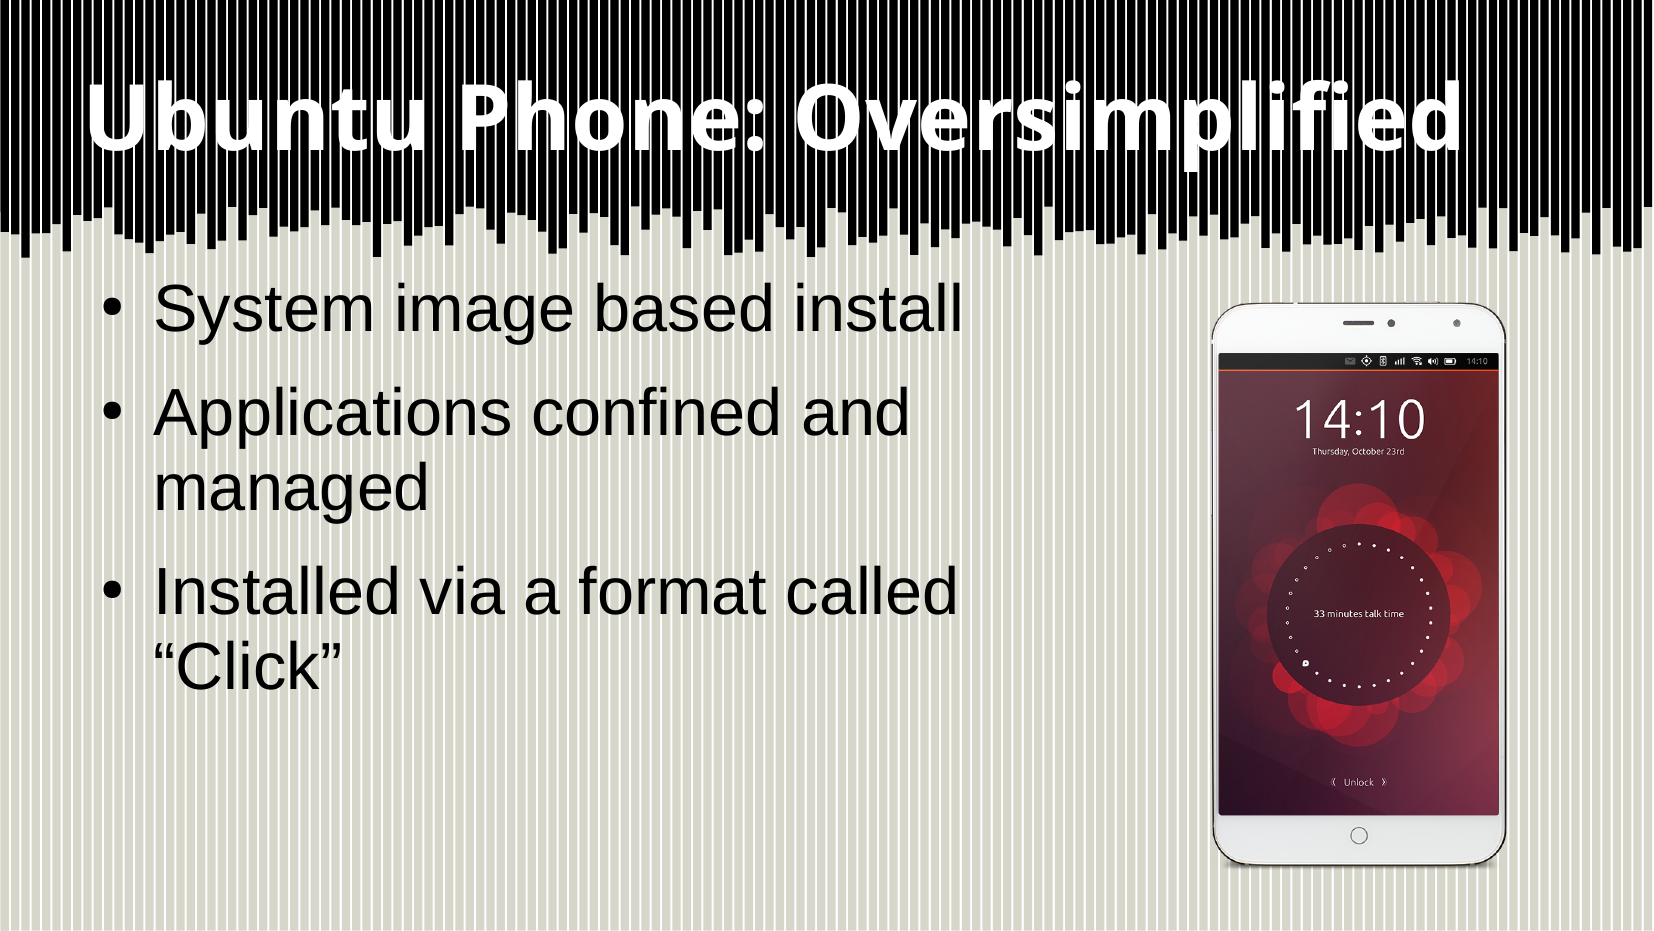

# Ubuntu Phone: Oversimplified
System image based install
Applications confined and managed
Installed via a format called “Click”